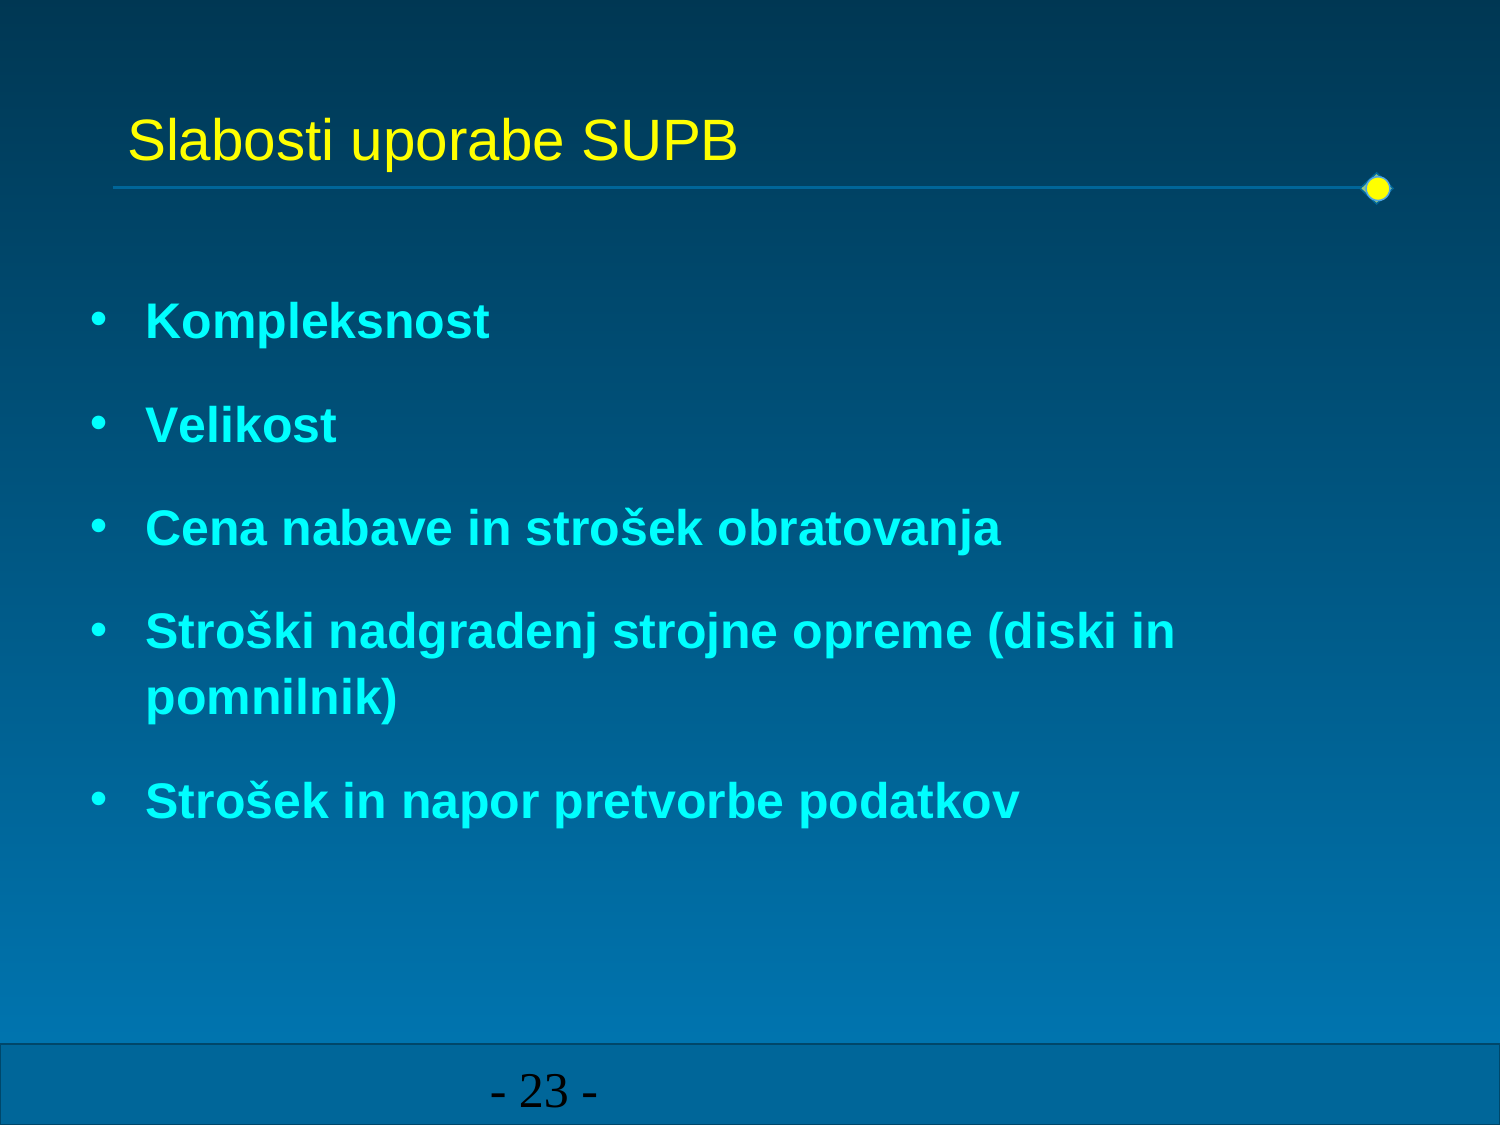

# Slabosti uporabe SUPB
Kompleksnost
Velikost
Cena nabave in strošek obratovanja
Stroški nadgradenj strojne opreme (diski in pomnilnik)
Strošek in napor pretvorbe podatkov
(c) Pearson Education 2005